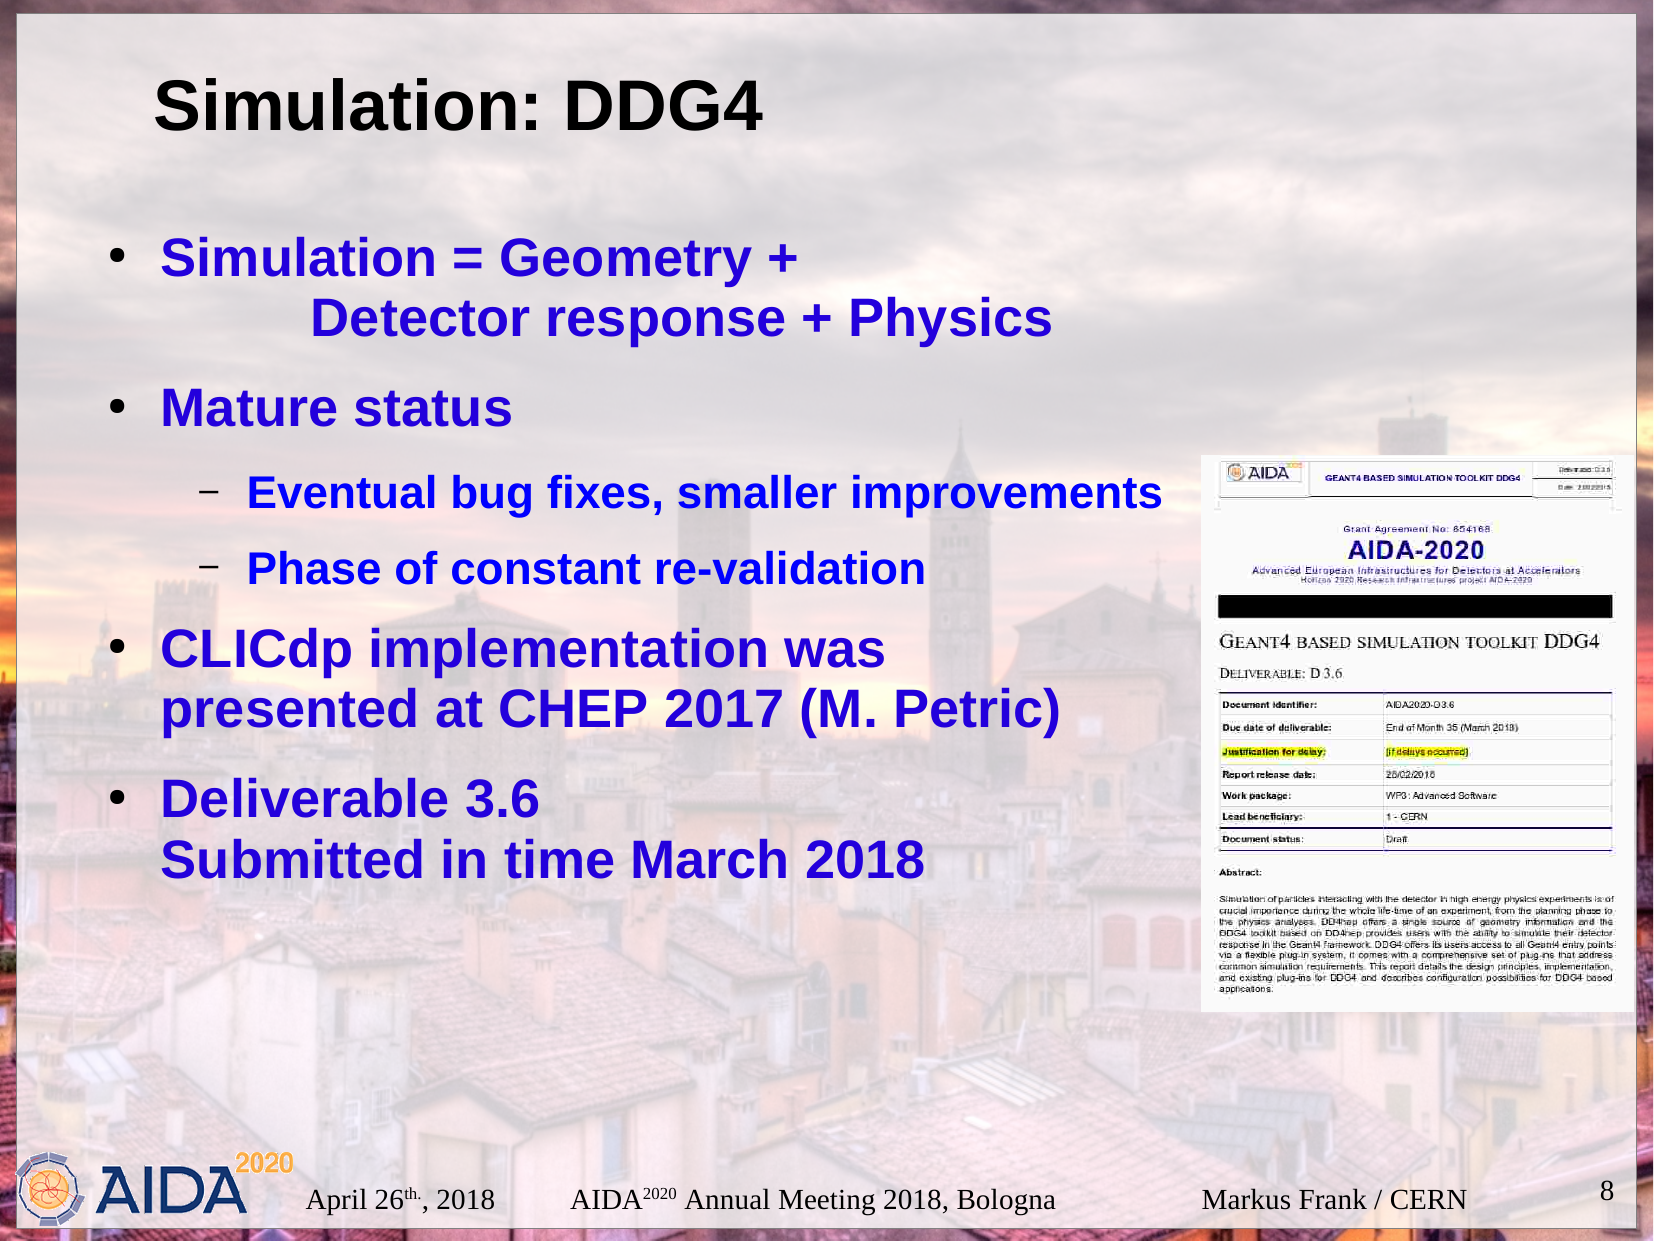

# Simulation: DDG4
Simulation = Geometry +
		Detector response + Physics
Mature status
Eventual bug fixes, smaller improvements
Phase of constant re-validation
CLICdp implementation was
presented at CHEP 2017 (M. Petric)
Deliverable 3.6
Submitted in time March 2018
8
February, 4th. 2014
CLIC Workshop at CERN, Markus Frank / CERN